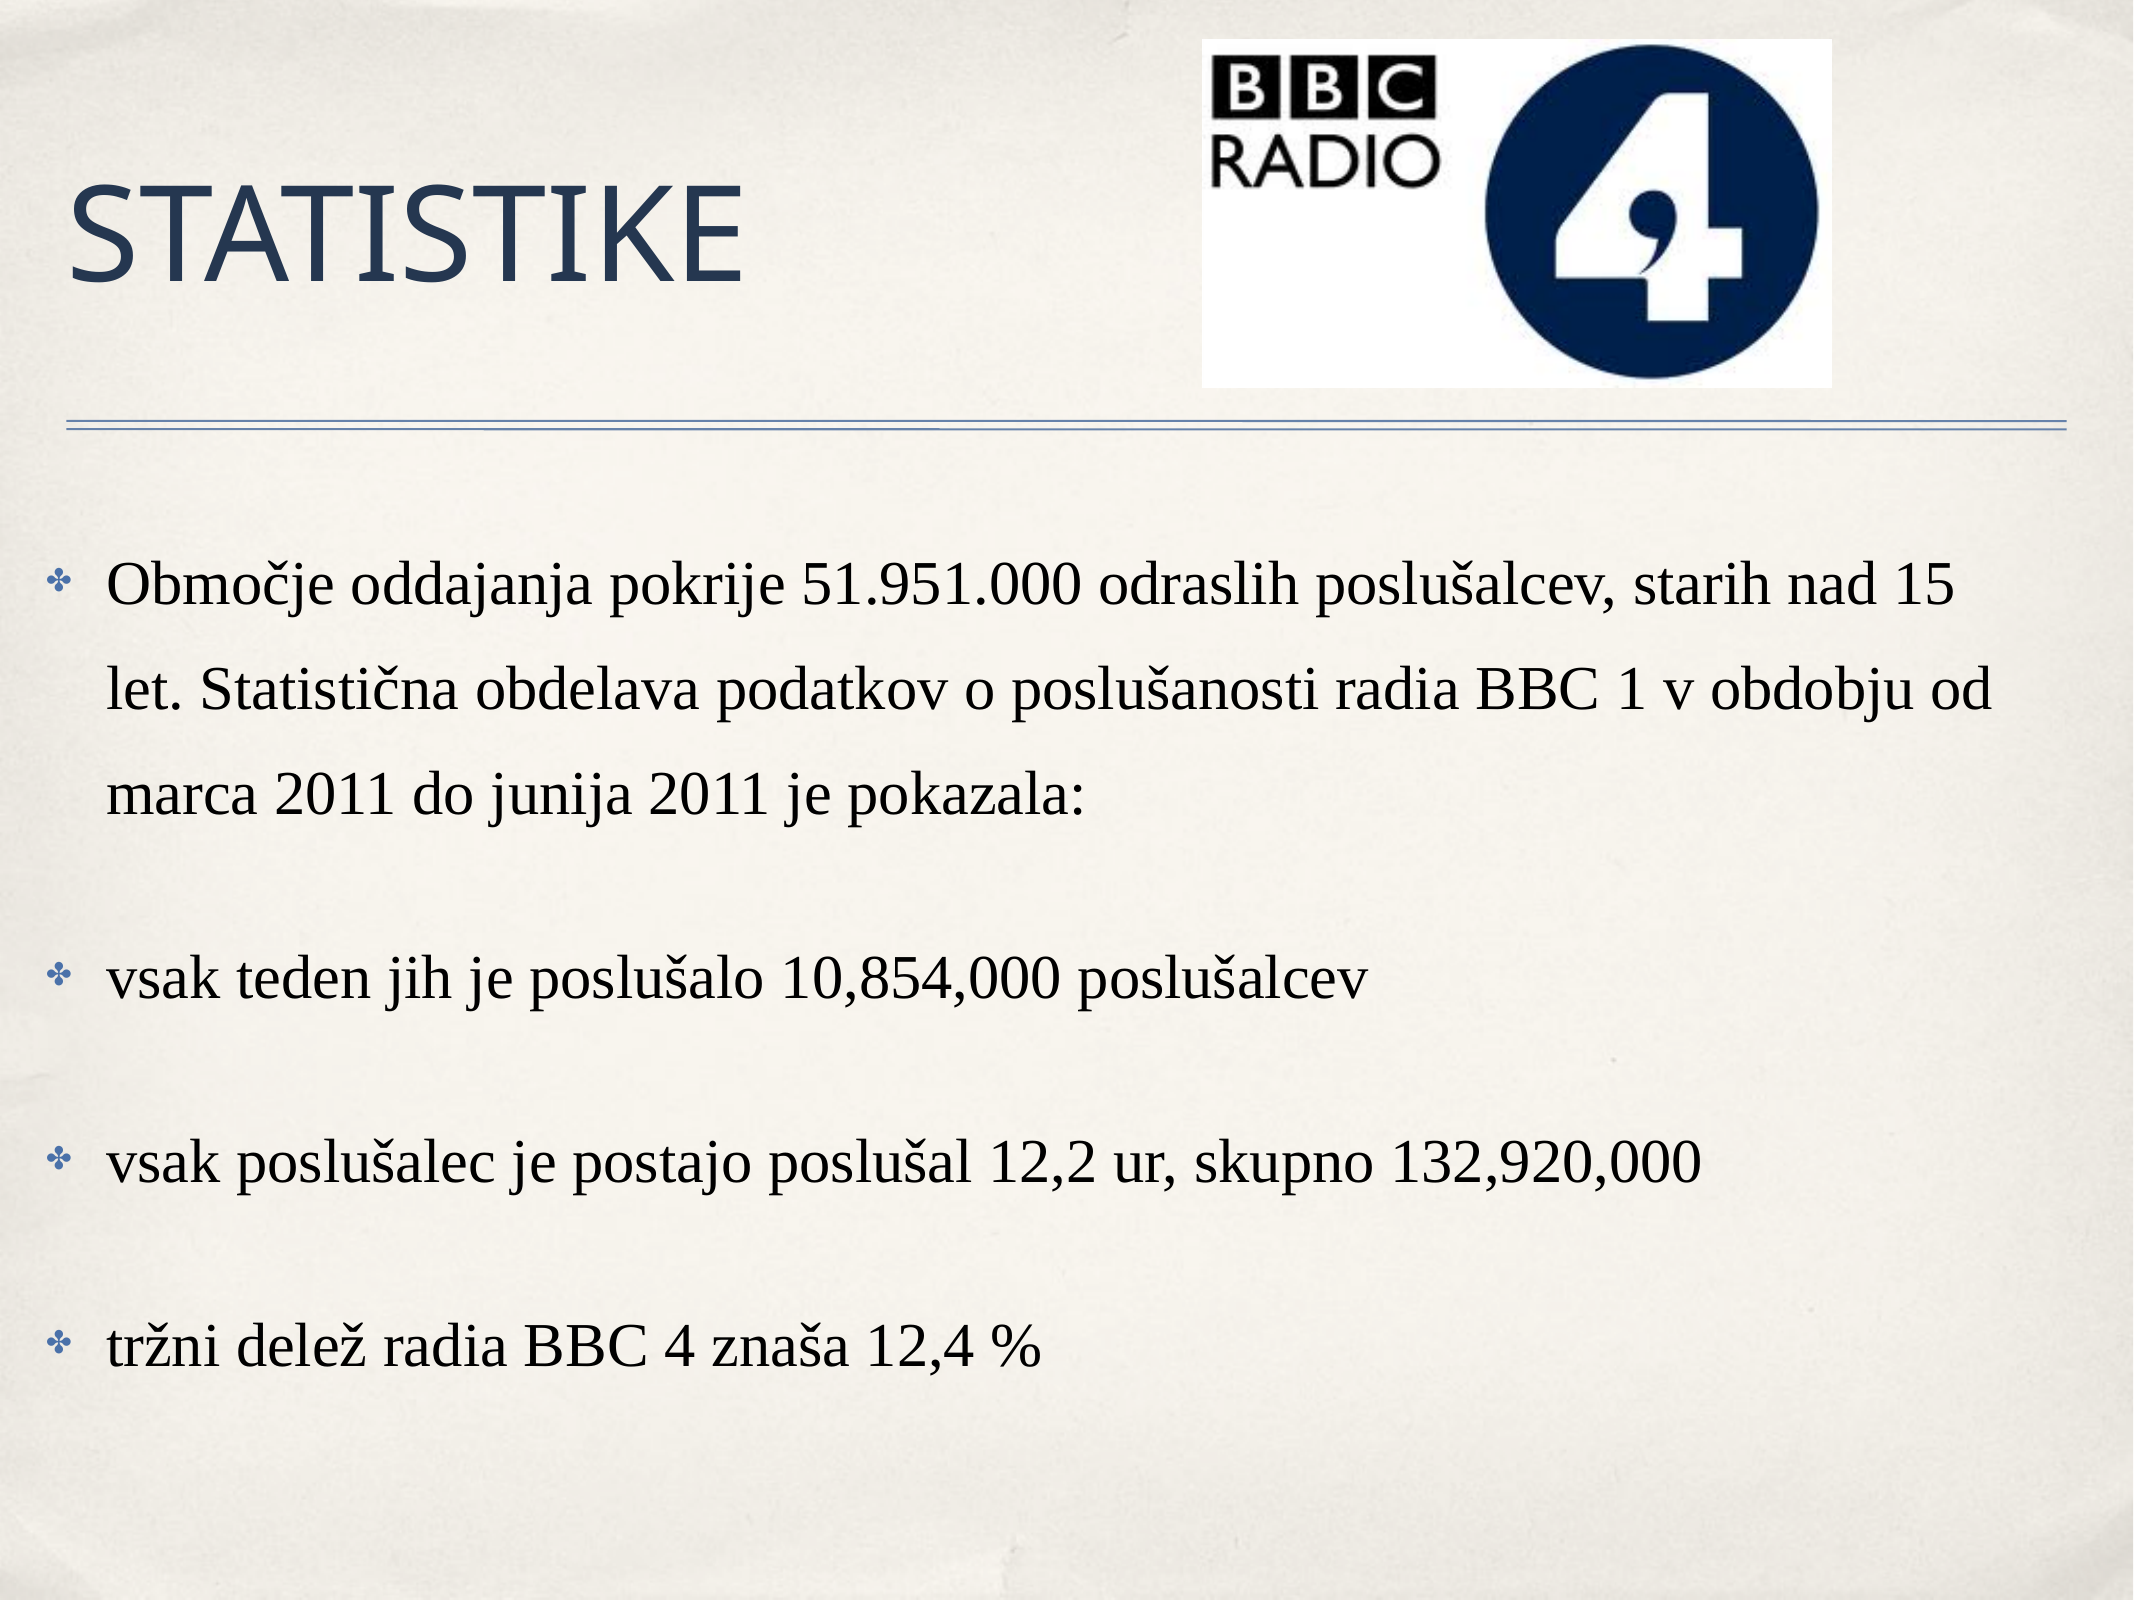

# STATISTIKE
Območje oddajanja pokrije 51.951.000 odraslih poslušalcev, starih nad 15 let. Statistična obdelava podatkov o poslušanosti radia BBC 1 v obdobju od marca 2011 do junija 2011 je pokazala:
vsak teden jih je poslušalo 10,854,000 poslušalcev
vsak poslušalec je postajo poslušal 12,2 ur, skupno 132,920,000
tržni delež radia BBC 4 znaša 12,4 %